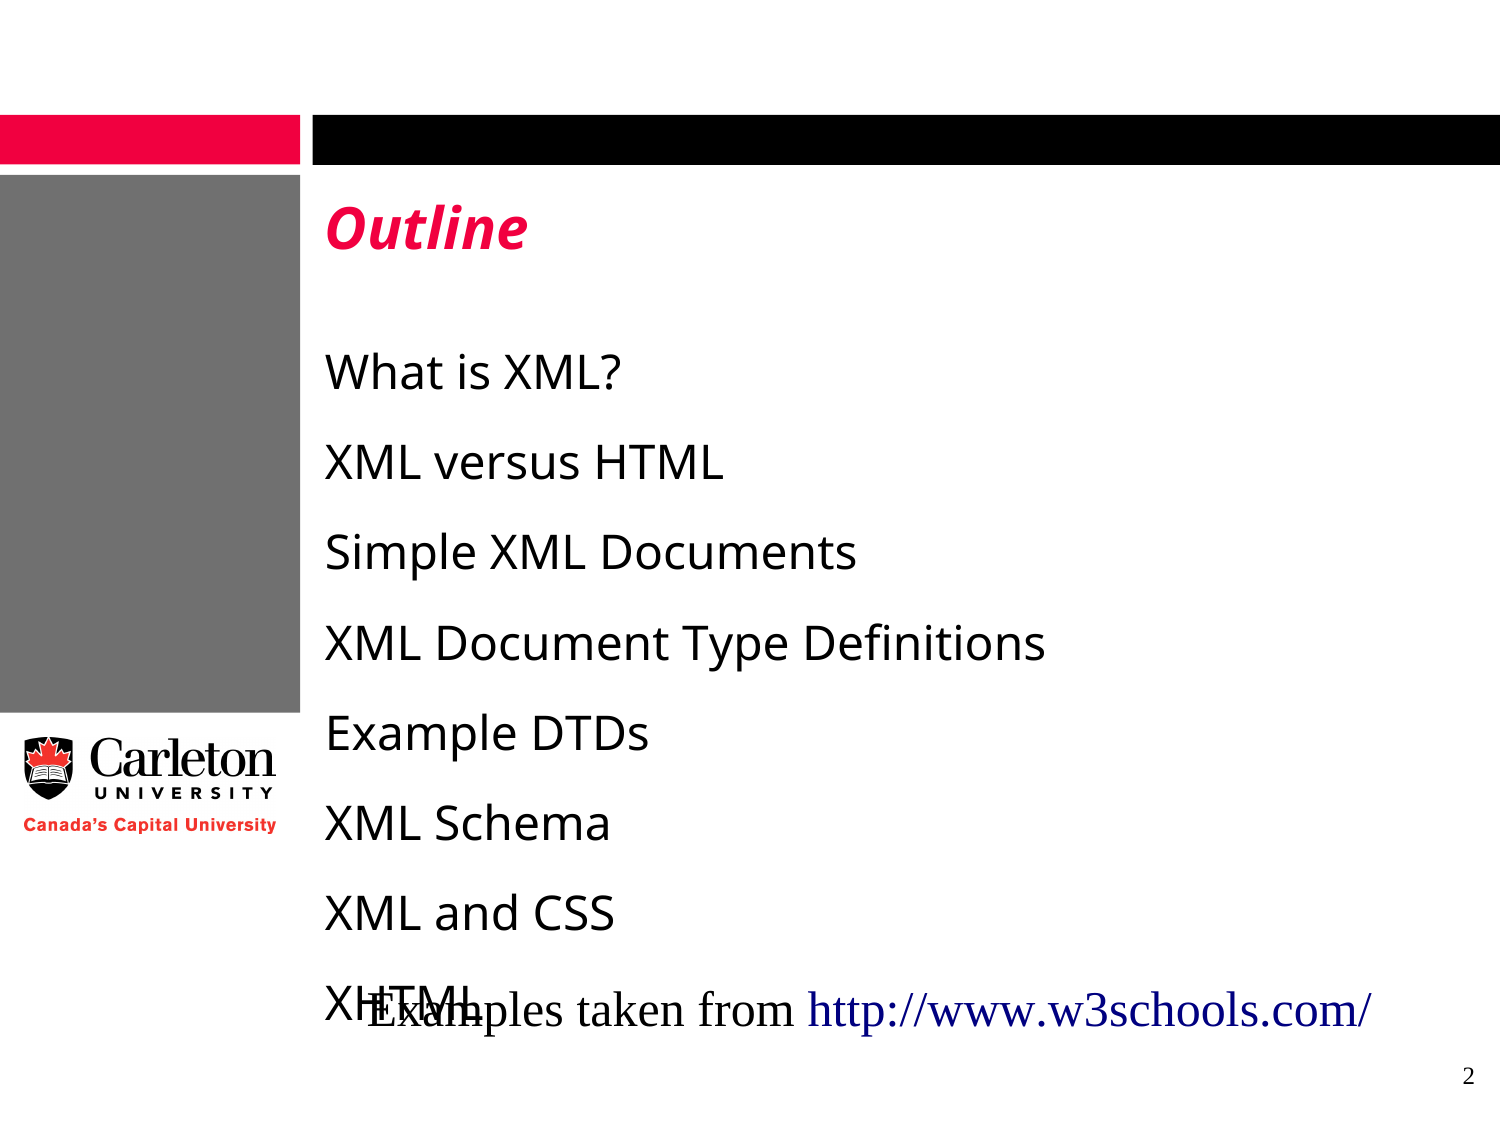

# Outline
What is XML?
XML versus HTML
Simple XML Documents
XML Document Type Definitions
Example DTDs
XML Schema
XML and CSS
XHTML
Examples taken from http://www.w3schools.com/
2